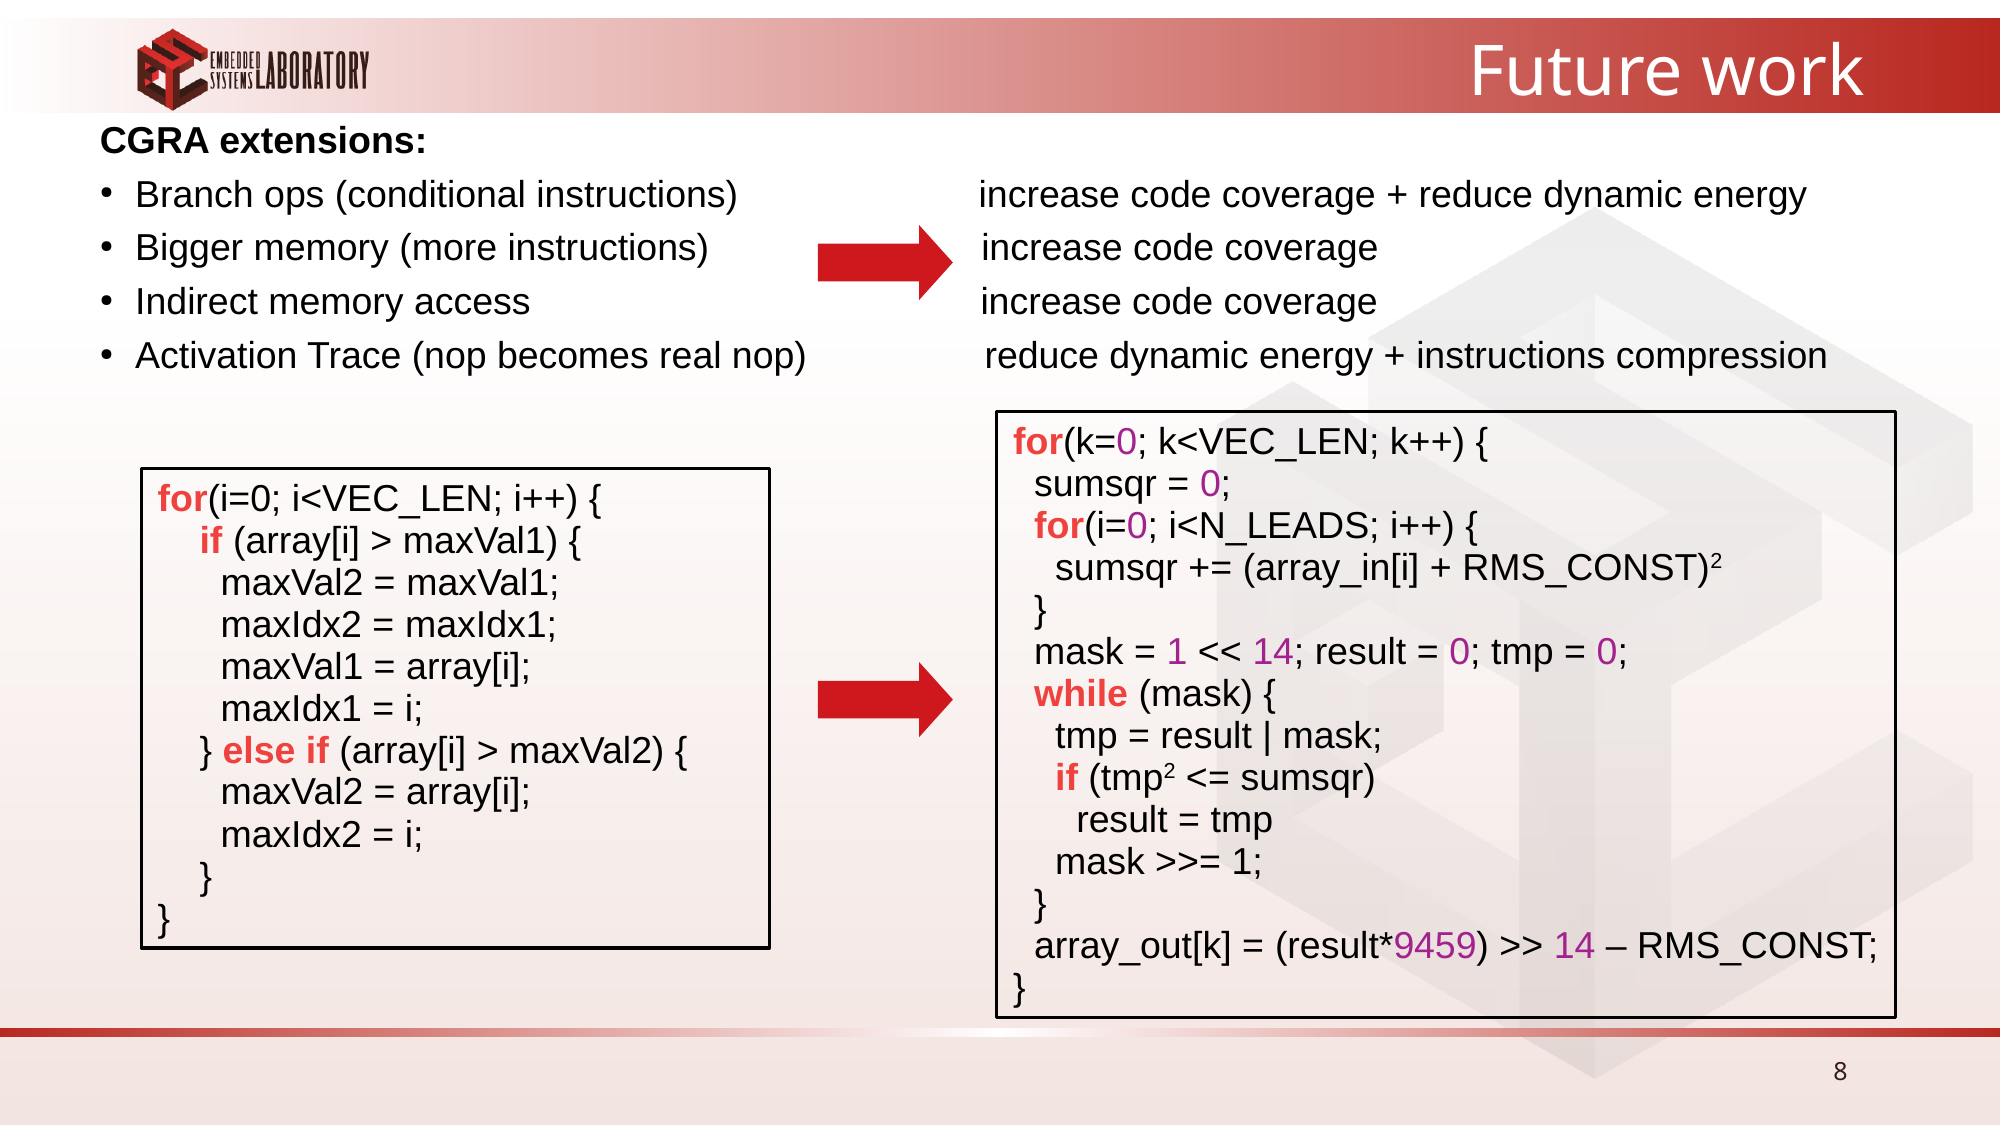

# Future work
CGRA extensions:
Branch ops (conditional instructions) increase code coverage + reduce dynamic energy
Bigger memory (more instructions) increase code coverage
Indirect memory access increase code coverage
Activation Trace (nop becomes real nop) reduce dynamic energy + instructions compression
for(k=0; k<VEC_LEN; k++) {
 sumsqr = 0;
 for(i=0; i<N_LEADS; i++) {
 sumsqr += (array_in[i] + RMS_CONST)2
 }
 mask = 1 << 14; result = 0; tmp = 0;
 while (mask) {
 tmp = result | mask;
 if (tmp2 <= sumsqr)
 result = tmp
 mask >>= 1;
 }
 array_out[k] = (result*9459) >> 14 – RMS_CONST;
}
for(i=0; i<VEC_LEN; i++) {
 if (array[i] > maxVal1) {
 maxVal2 = maxVal1;
 maxIdx2 = maxIdx1;
 maxVal1 = array[i];
 maxIdx1 = i;
 } else if (array[i] > maxVal2) {
 maxVal2 = array[i];
 maxIdx2 = i;
 }
}
8